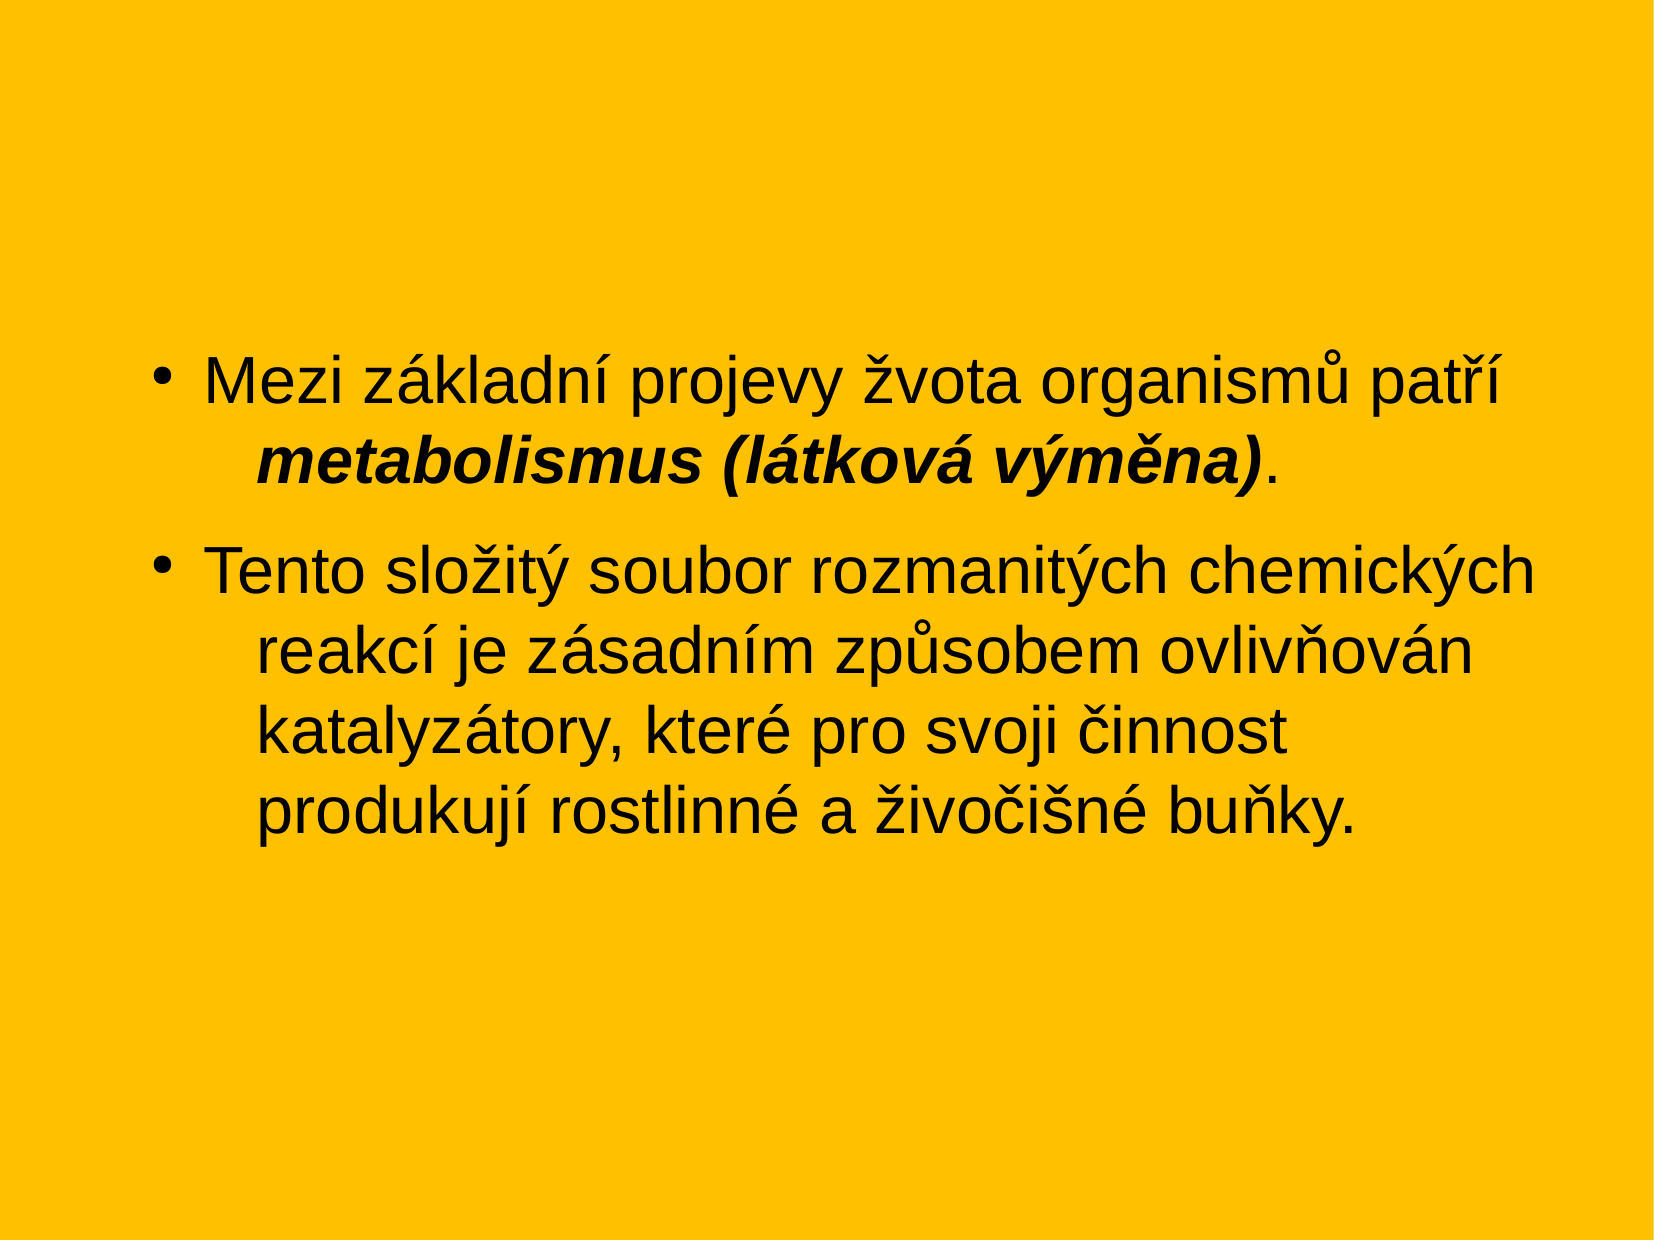

# Mezi základní projevy žvota organismů patří metabolismus (látková výměna).
Tento složitý soubor rozmanitých chemických reakcí je zásadním způsobem ovlivňován katalyzátory, které pro svoji činnost produkují rostlinné a živočišné buňky.